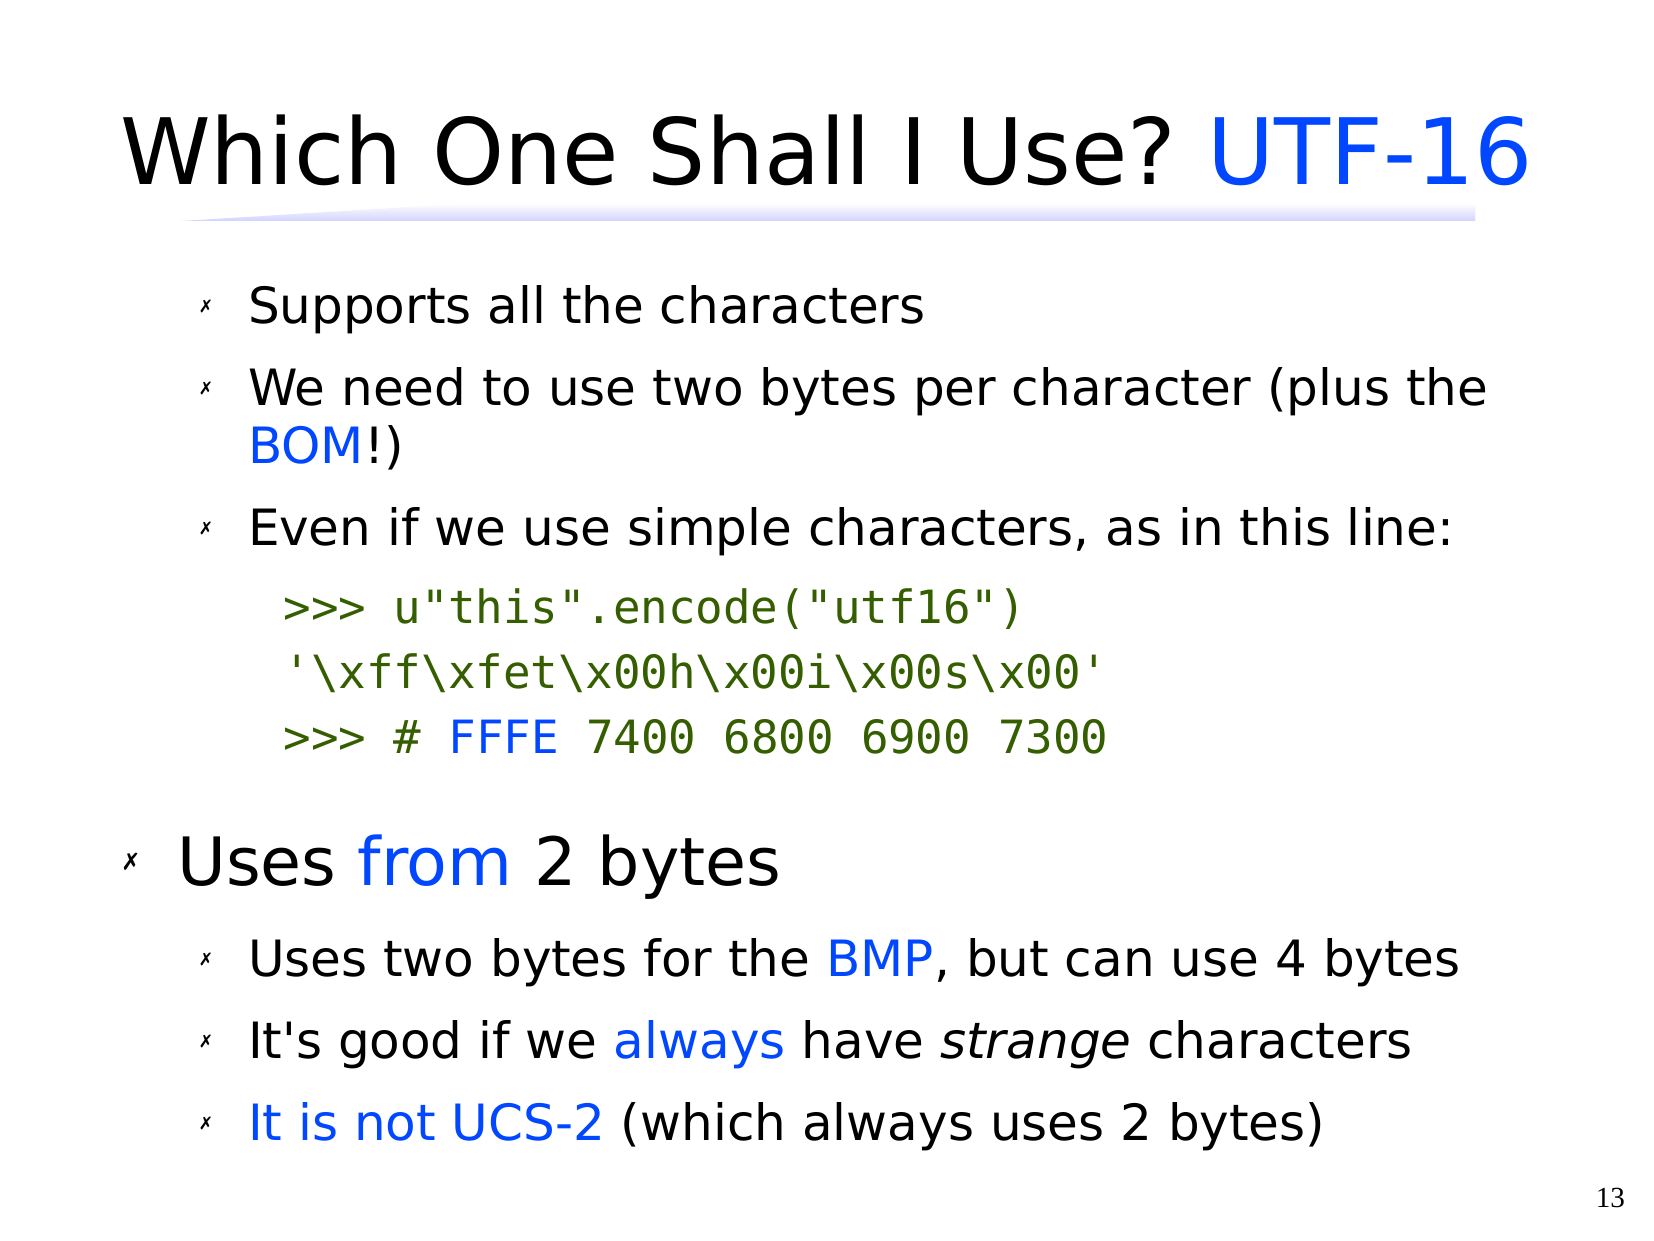

# Which One Shall I Use? UTF-16
Supports all the characters
We need to use two bytes per character (plus the BOM!)
Even if we use simple characters, as in this line:
>>> u"this".encode("utf16")
'\xff\xfet\x00h\x00i\x00s\x00'
>>> # FFFE 7400 6800 6900 7300
Uses from 2 bytes
Uses two bytes for the BMP, but can use 4 bytes
It's good if we always have strange characters
It is not UCS-2 (which always uses 2 bytes)
13